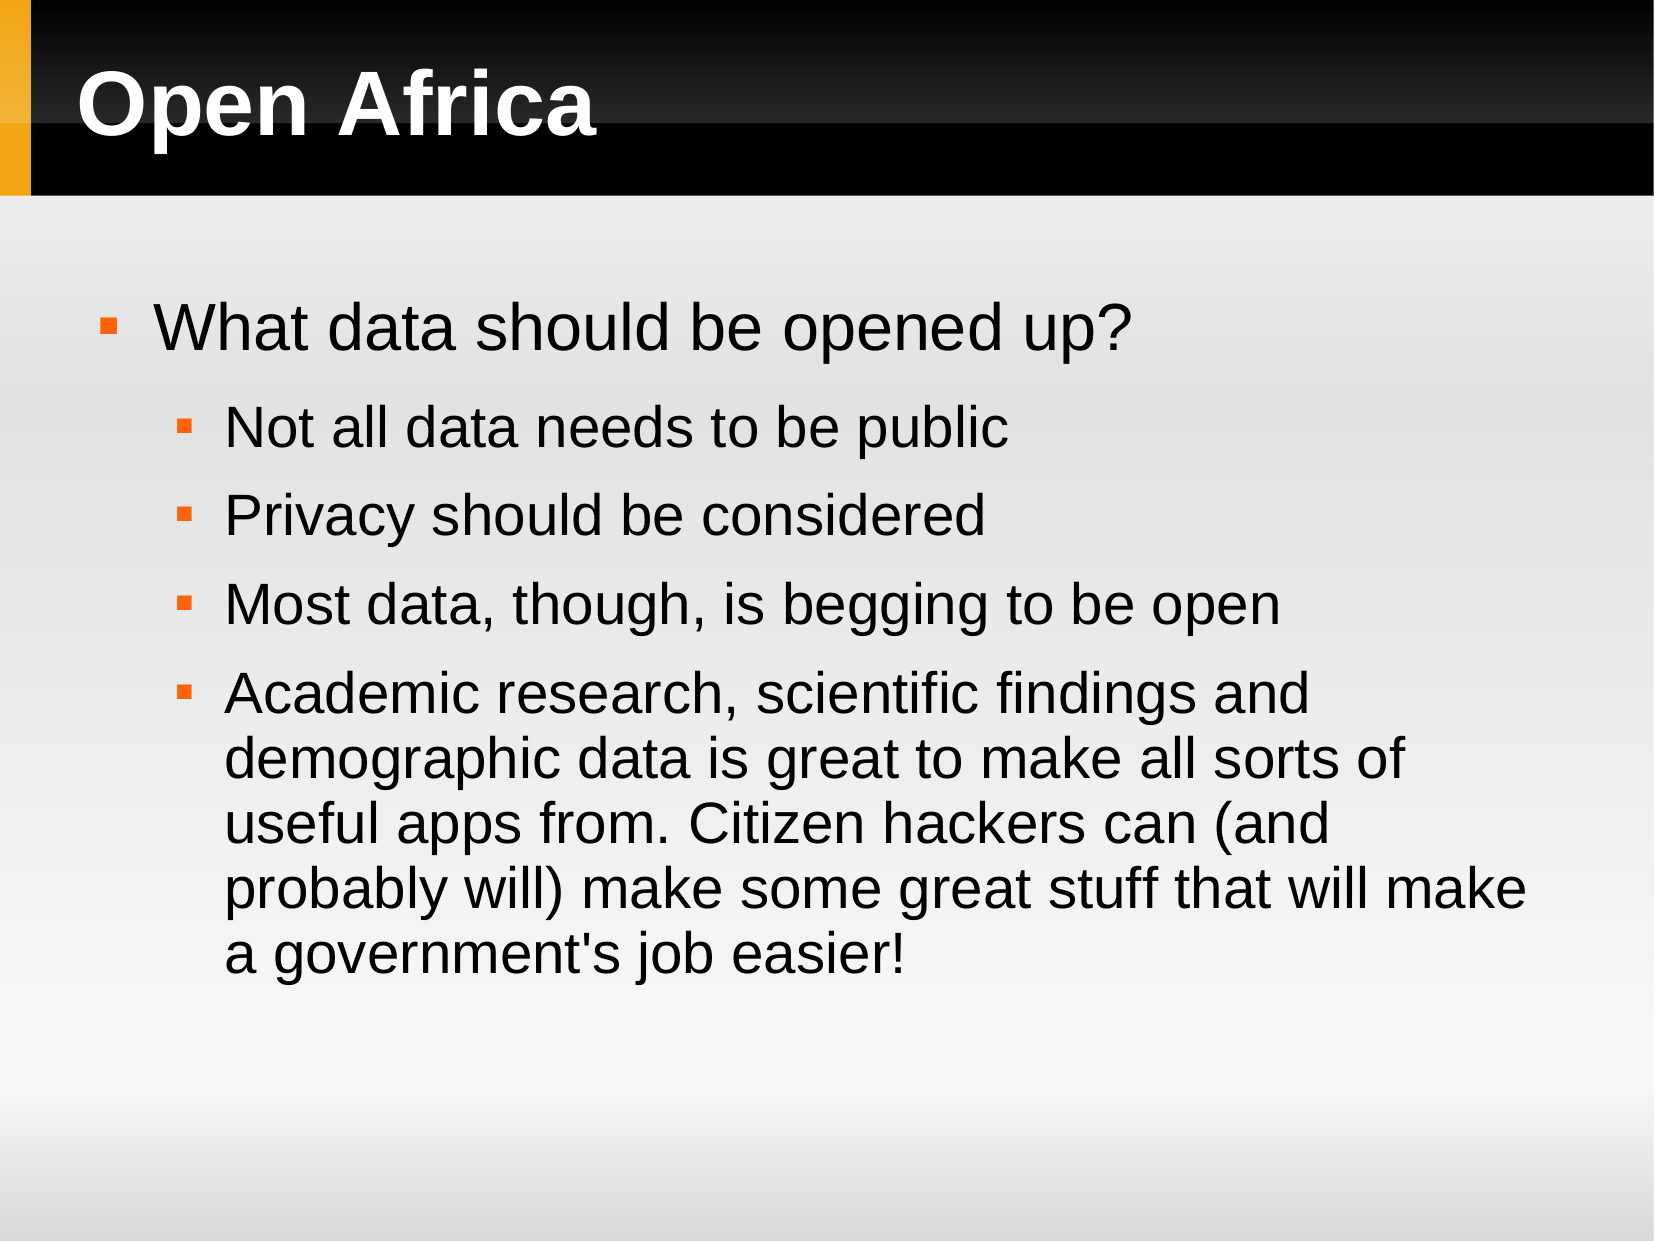

# Open Africa
What data should be opened up?
Not all data needs to be public
Privacy should be considered
Most data, though, is begging to be open
Academic research, scientific findings and demographic data is great to make all sorts of useful apps from. Citizen hackers can (and probably will) make some great stuff that will make a government's job easier!